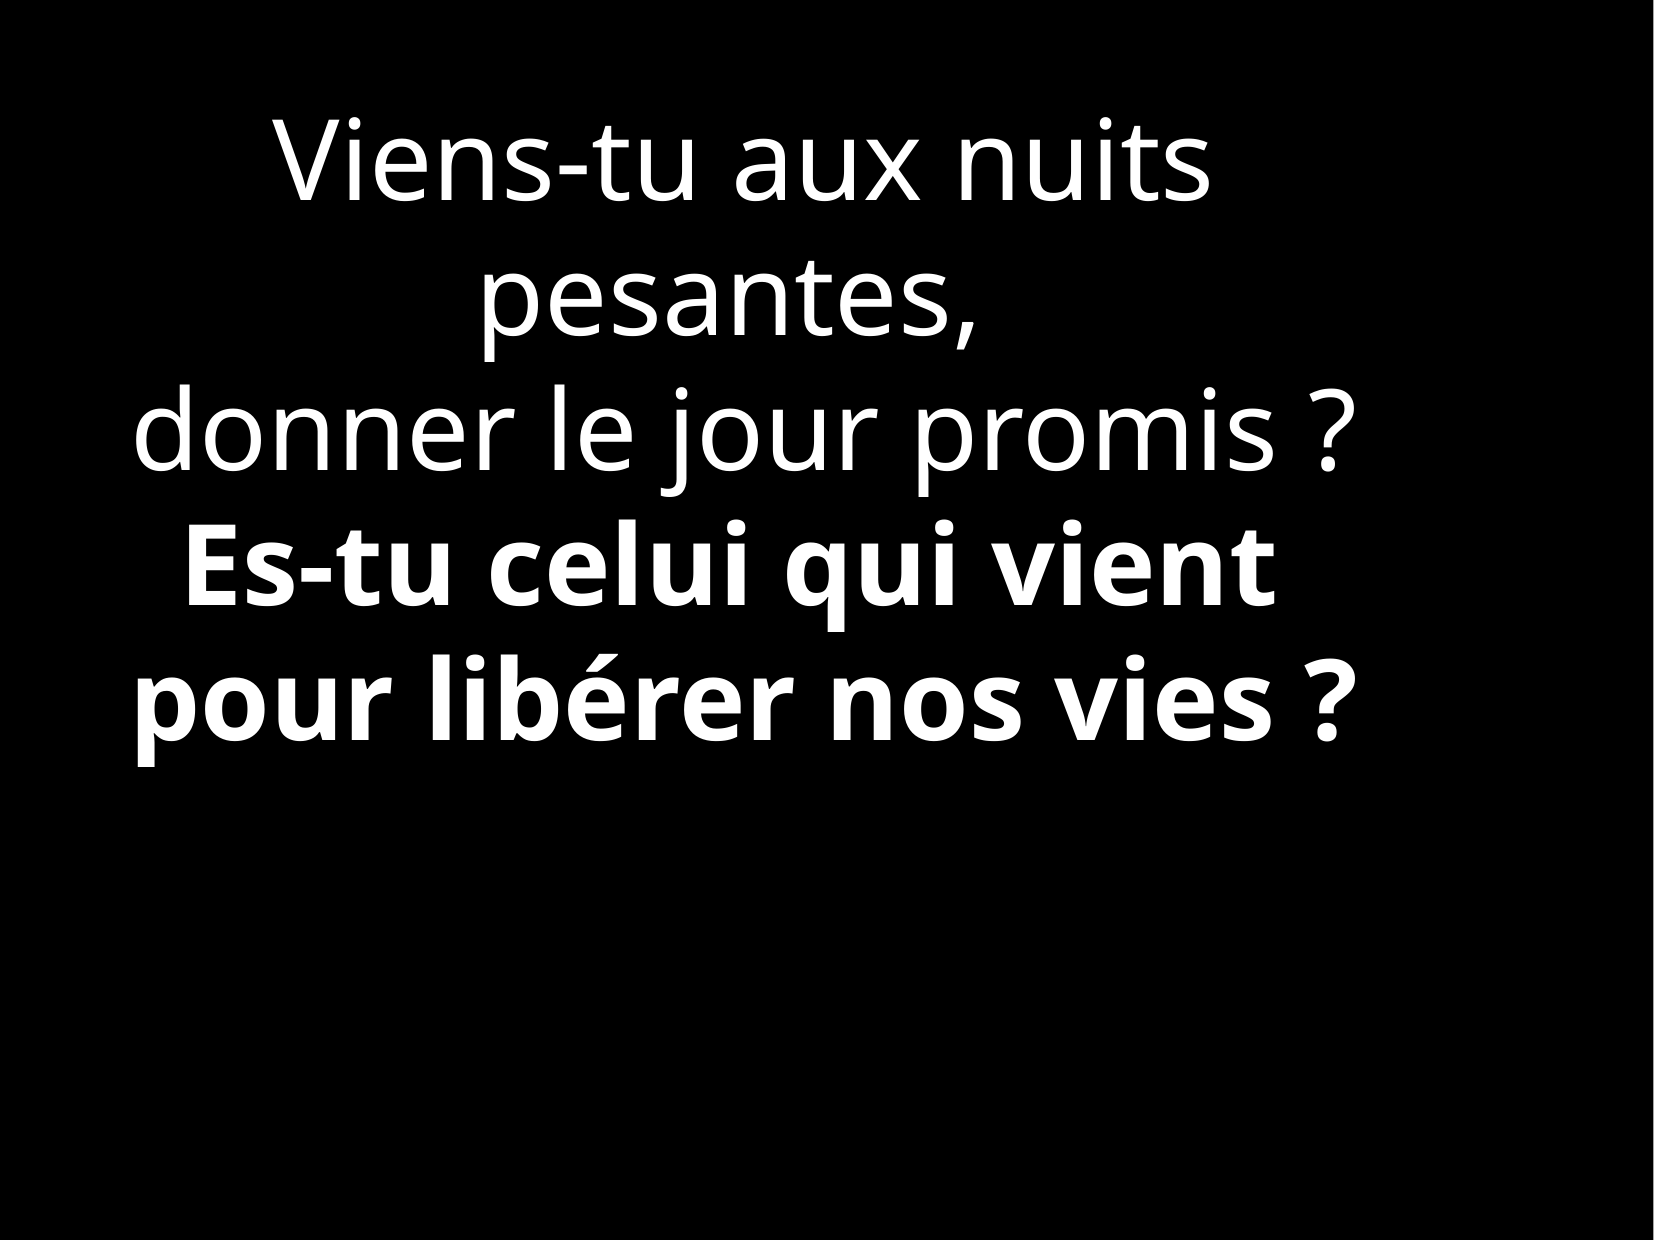

Viens-tu aux nuits pesantes,
donner le jour promis ?
Es-tu celui qui vient
pour libérer nos vies ?